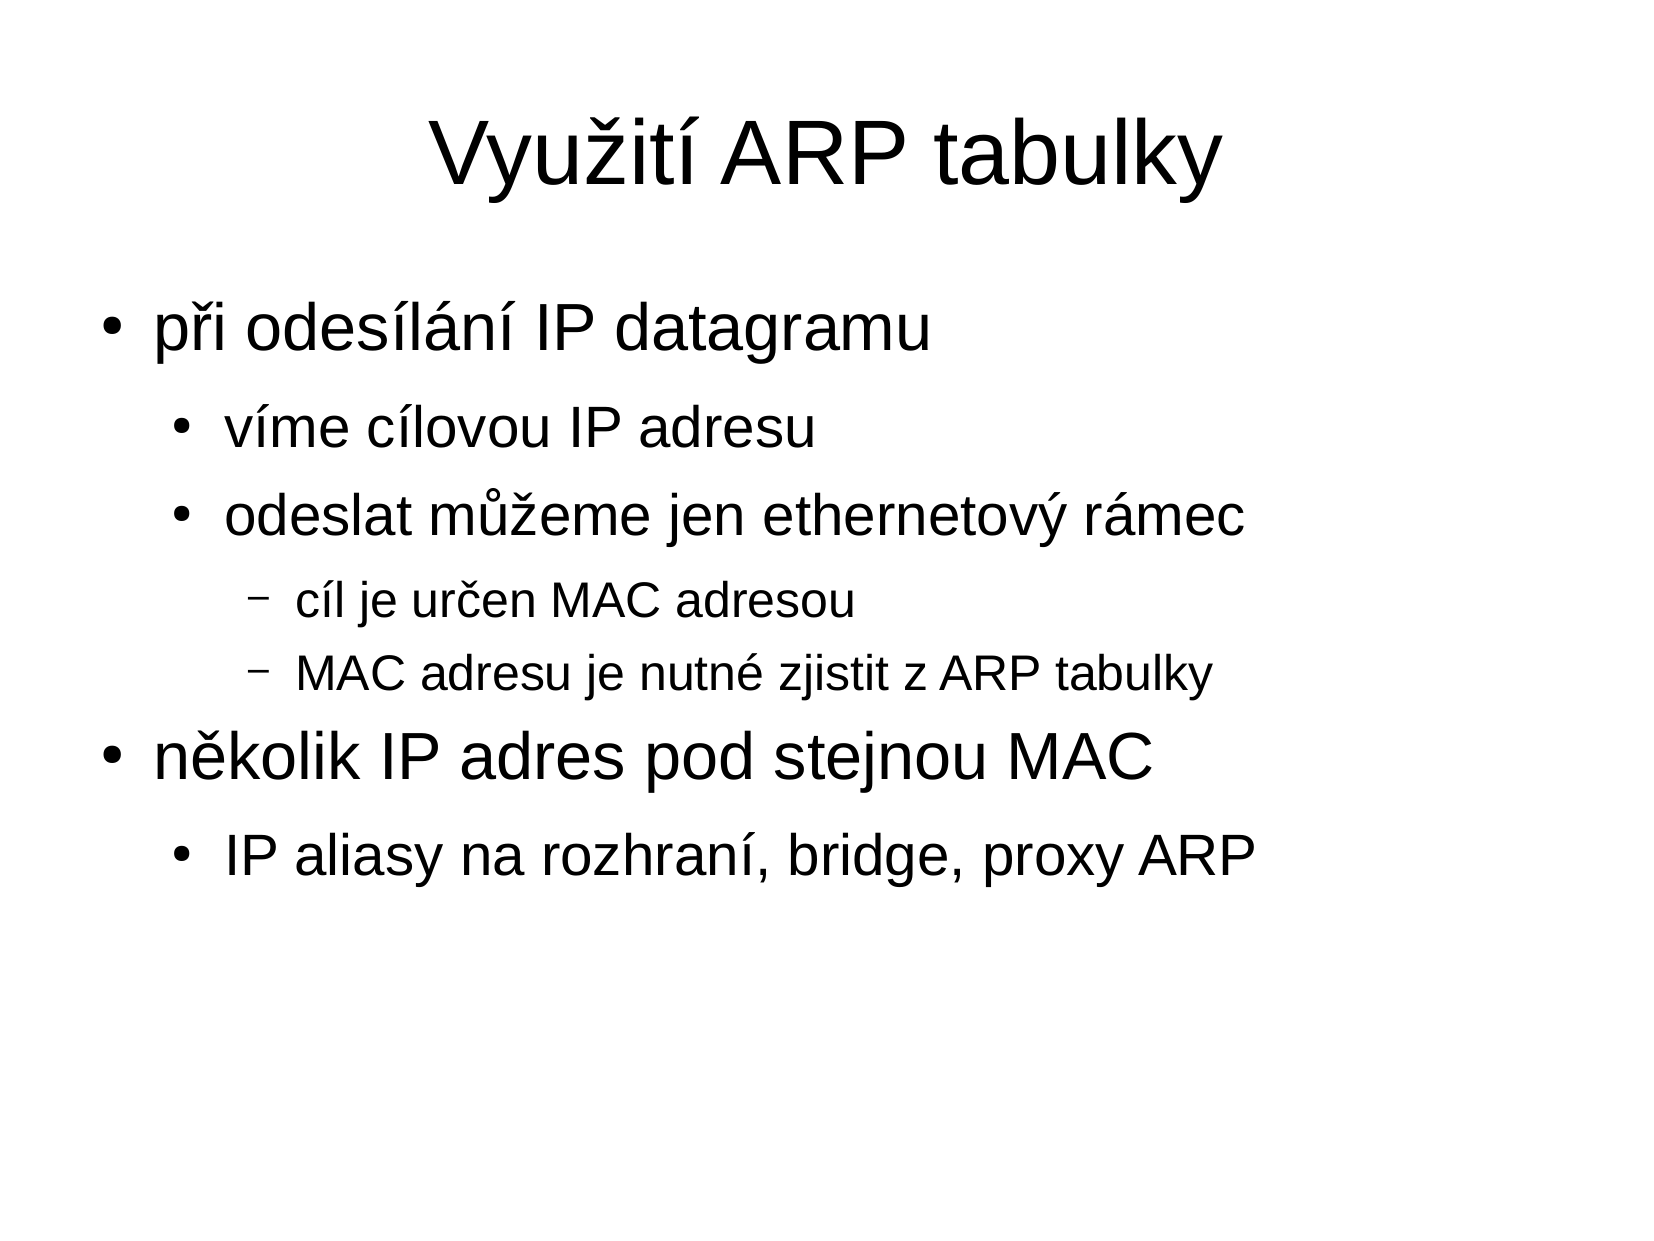

# Využití ARP tabulky
při odesílání IP datagramu
víme cílovou IP adresu
odeslat můžeme jen ethernetový rámec
cíl je určen MAC adresou
MAC adresu je nutné zjistit z ARP tabulky
několik IP adres pod stejnou MAC
IP aliasy na rozhraní, bridge, proxy ARP